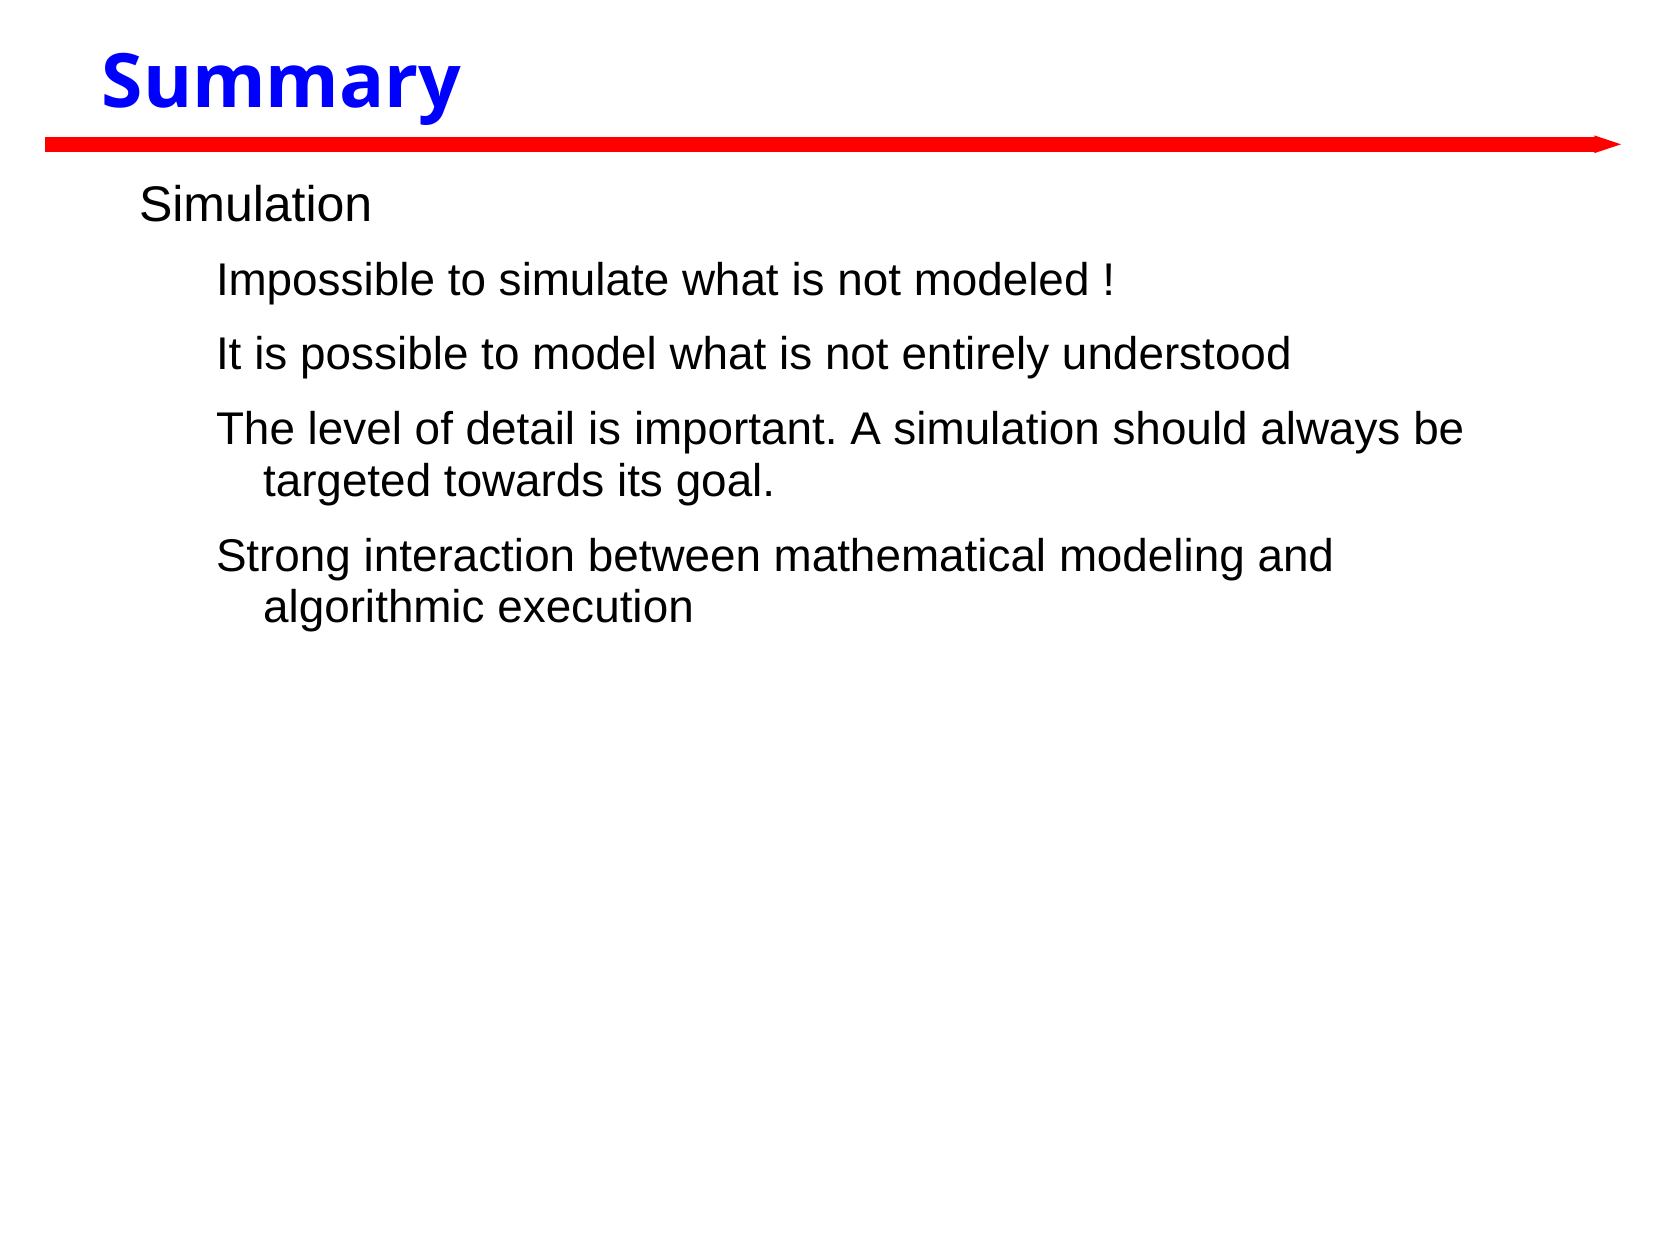

# Summary
Simulation
Impossible to simulate what is not modeled !
It is possible to model what is not entirely understood
The level of detail is important. A simulation should always be targeted towards its goal.
Strong interaction between mathematical modeling and algorithmic execution